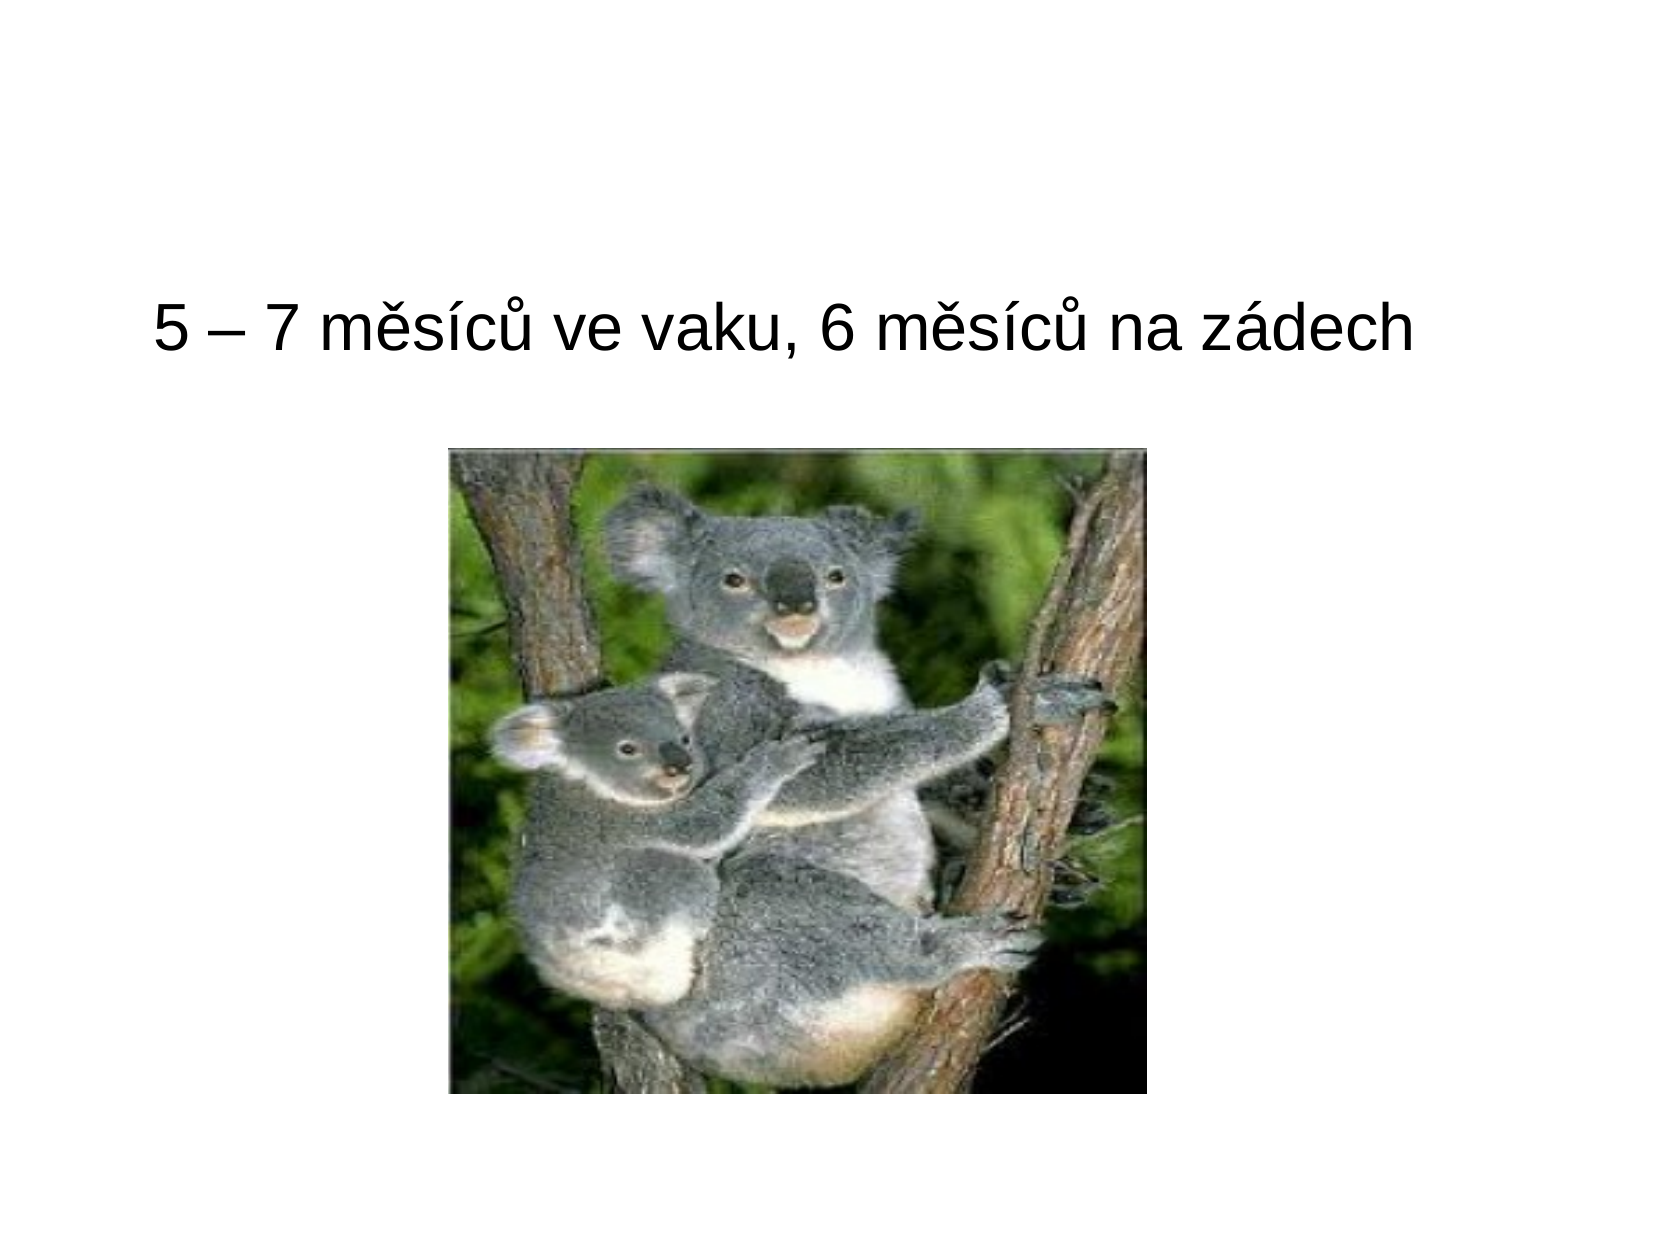

#
5 – 7 měsíců ve vaku, 6 měsíců na zádech